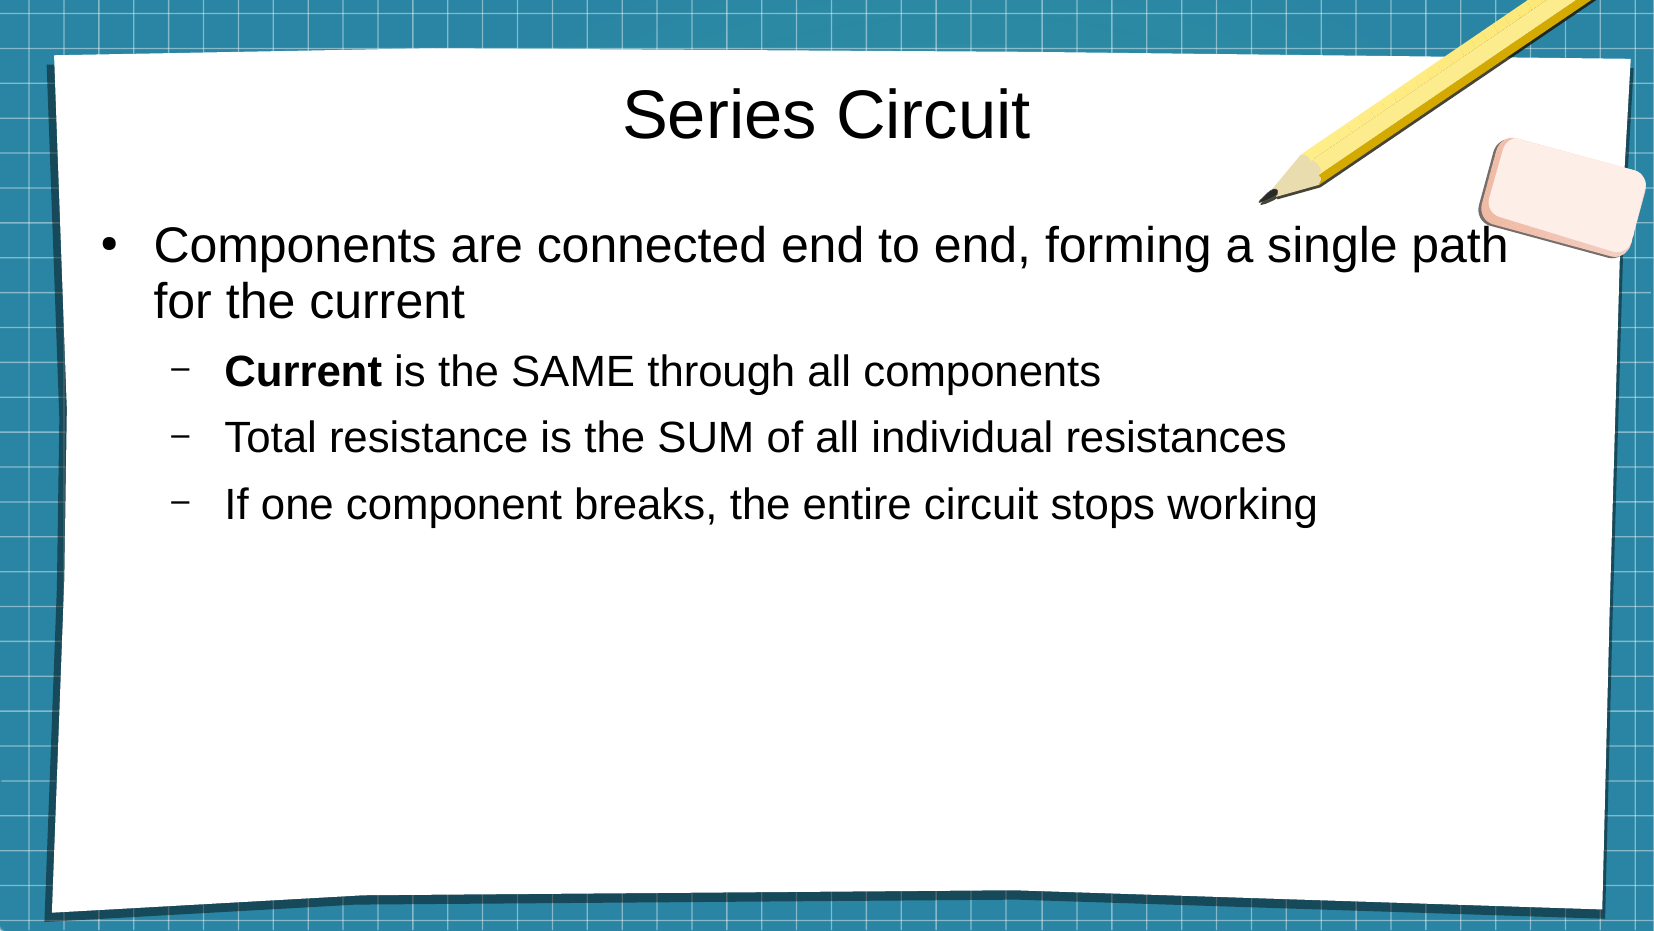

# Series Circuit
Components are connected end to end, forming a single path for the current
Current is the SAME through all components
Total resistance is the SUM of all individual resistances
If one component breaks, the entire circuit stops working